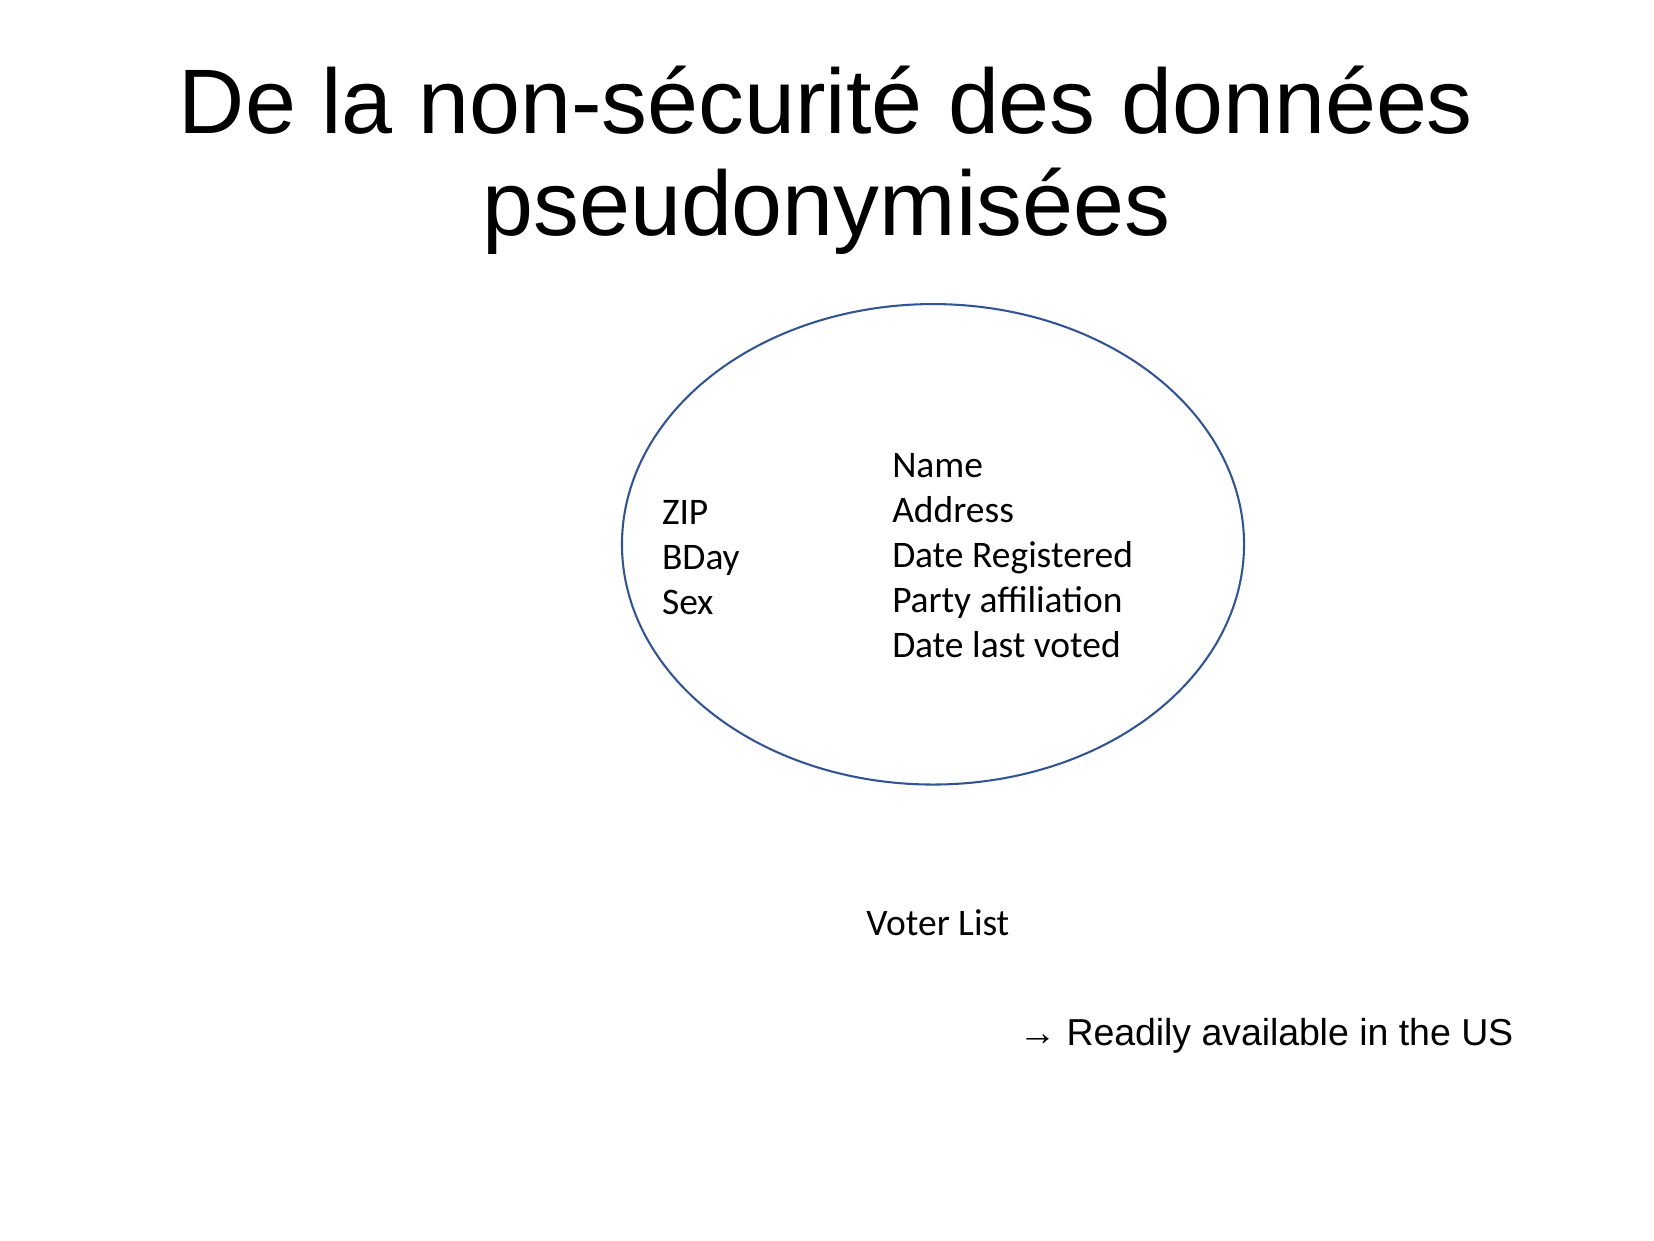

# De la non-sécurité des données pseudonymisées
Name
Address
Date Registered
Party affiliation
Date last voted
ZIP
BDay
Sex
Voter List
→ Readily available in the US